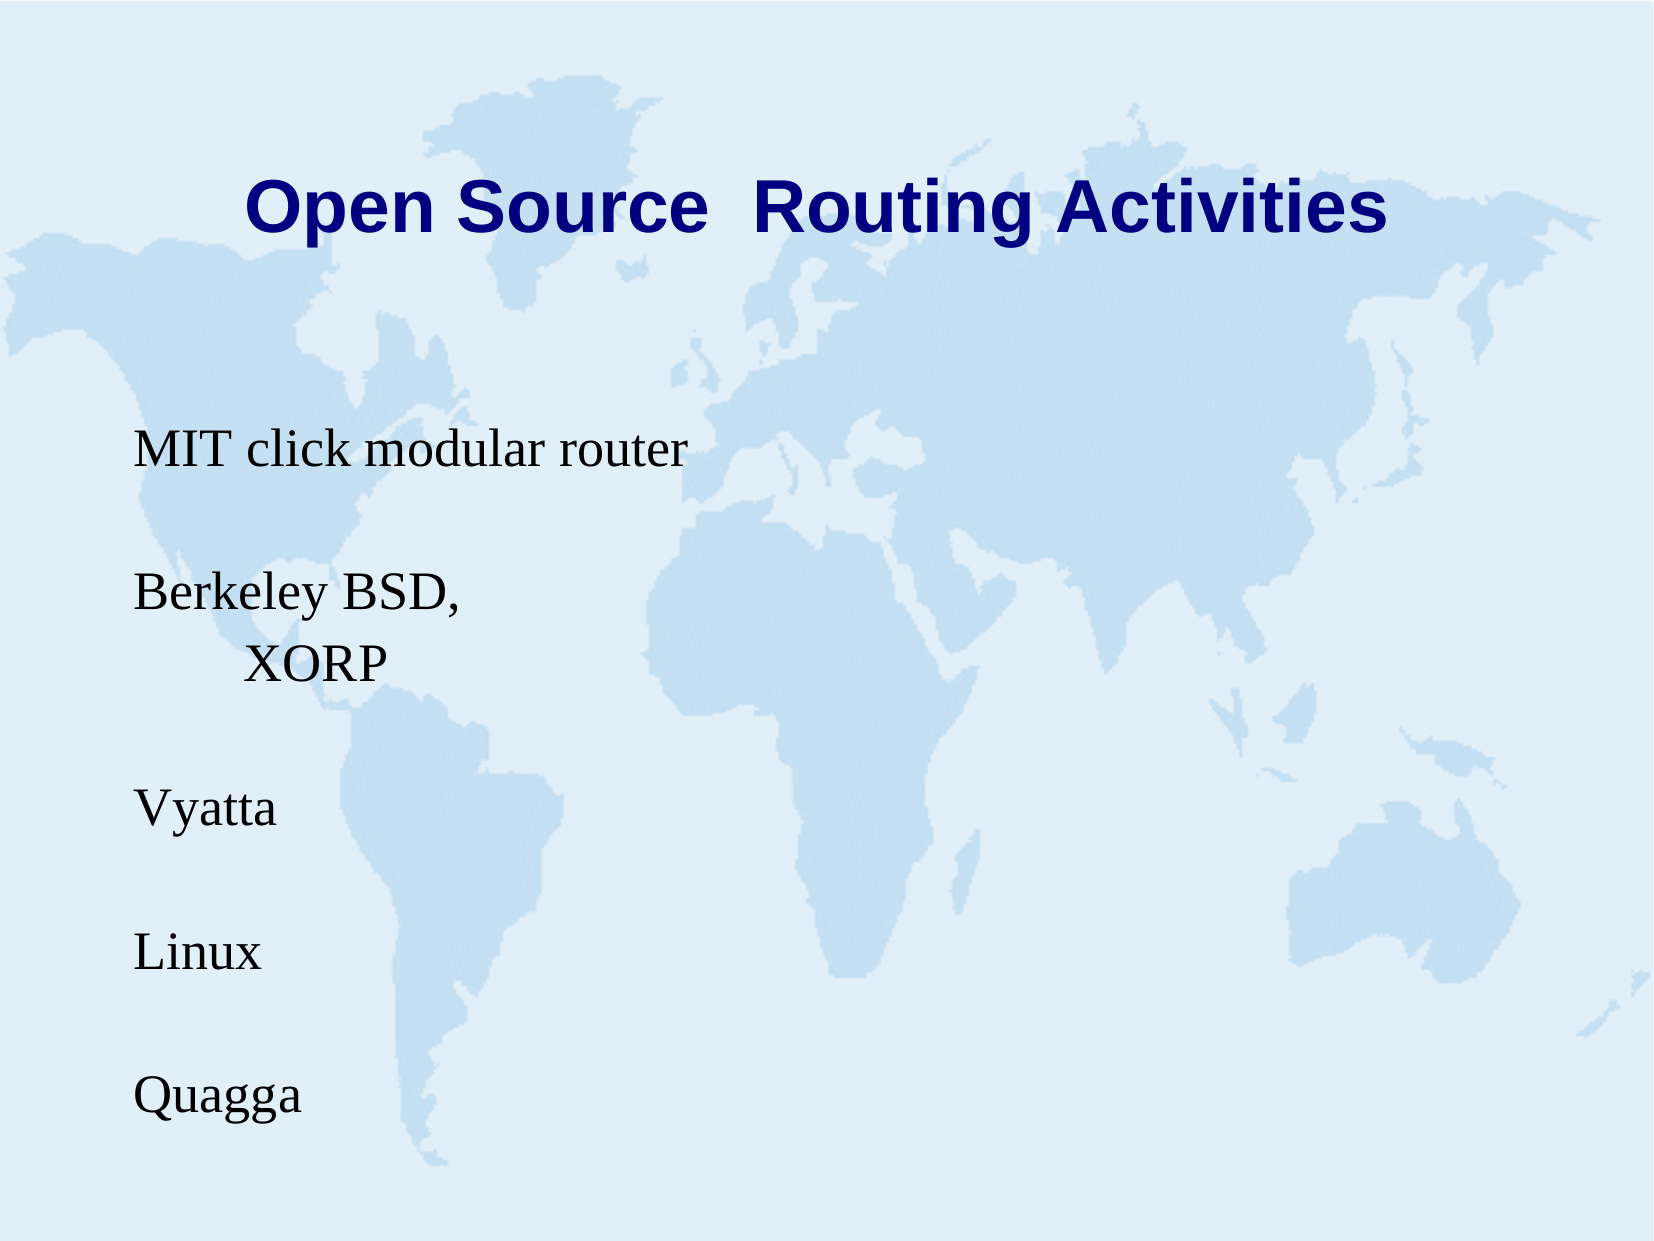

# Open Source Routing Activities
MIT click modular router
Berkeley BSD,
	XORP
Vyatta
Linux
Quagga